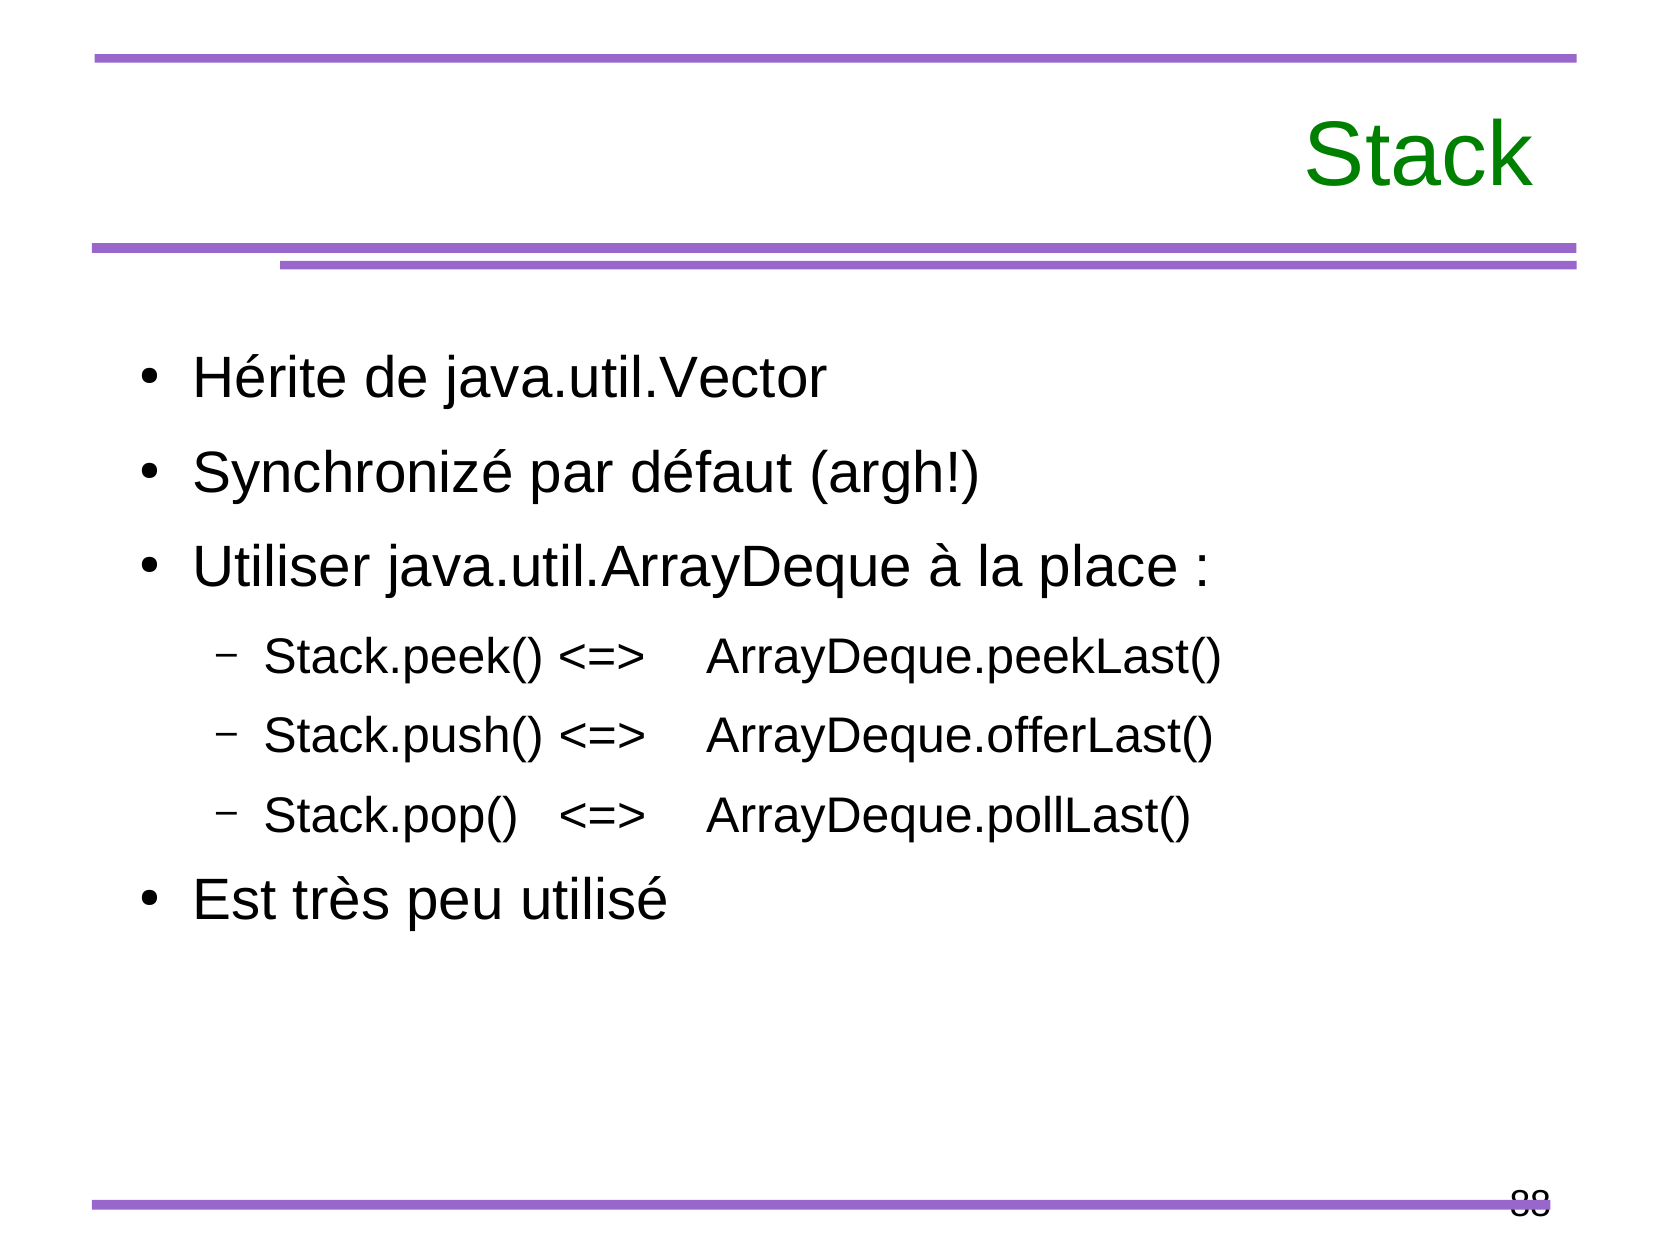

# Stack
Hérite de java.util.Vector
Synchronizé par défaut (argh!)
Utiliser java.util.ArrayDeque à la place :
Stack.peek() <=>	ArrayDeque.peekLast()
Stack.push()	<=> 	ArrayDeque.offerLast()
Stack.pop() 	<=>	ArrayDeque.pollLast()
Est très peu utilisé